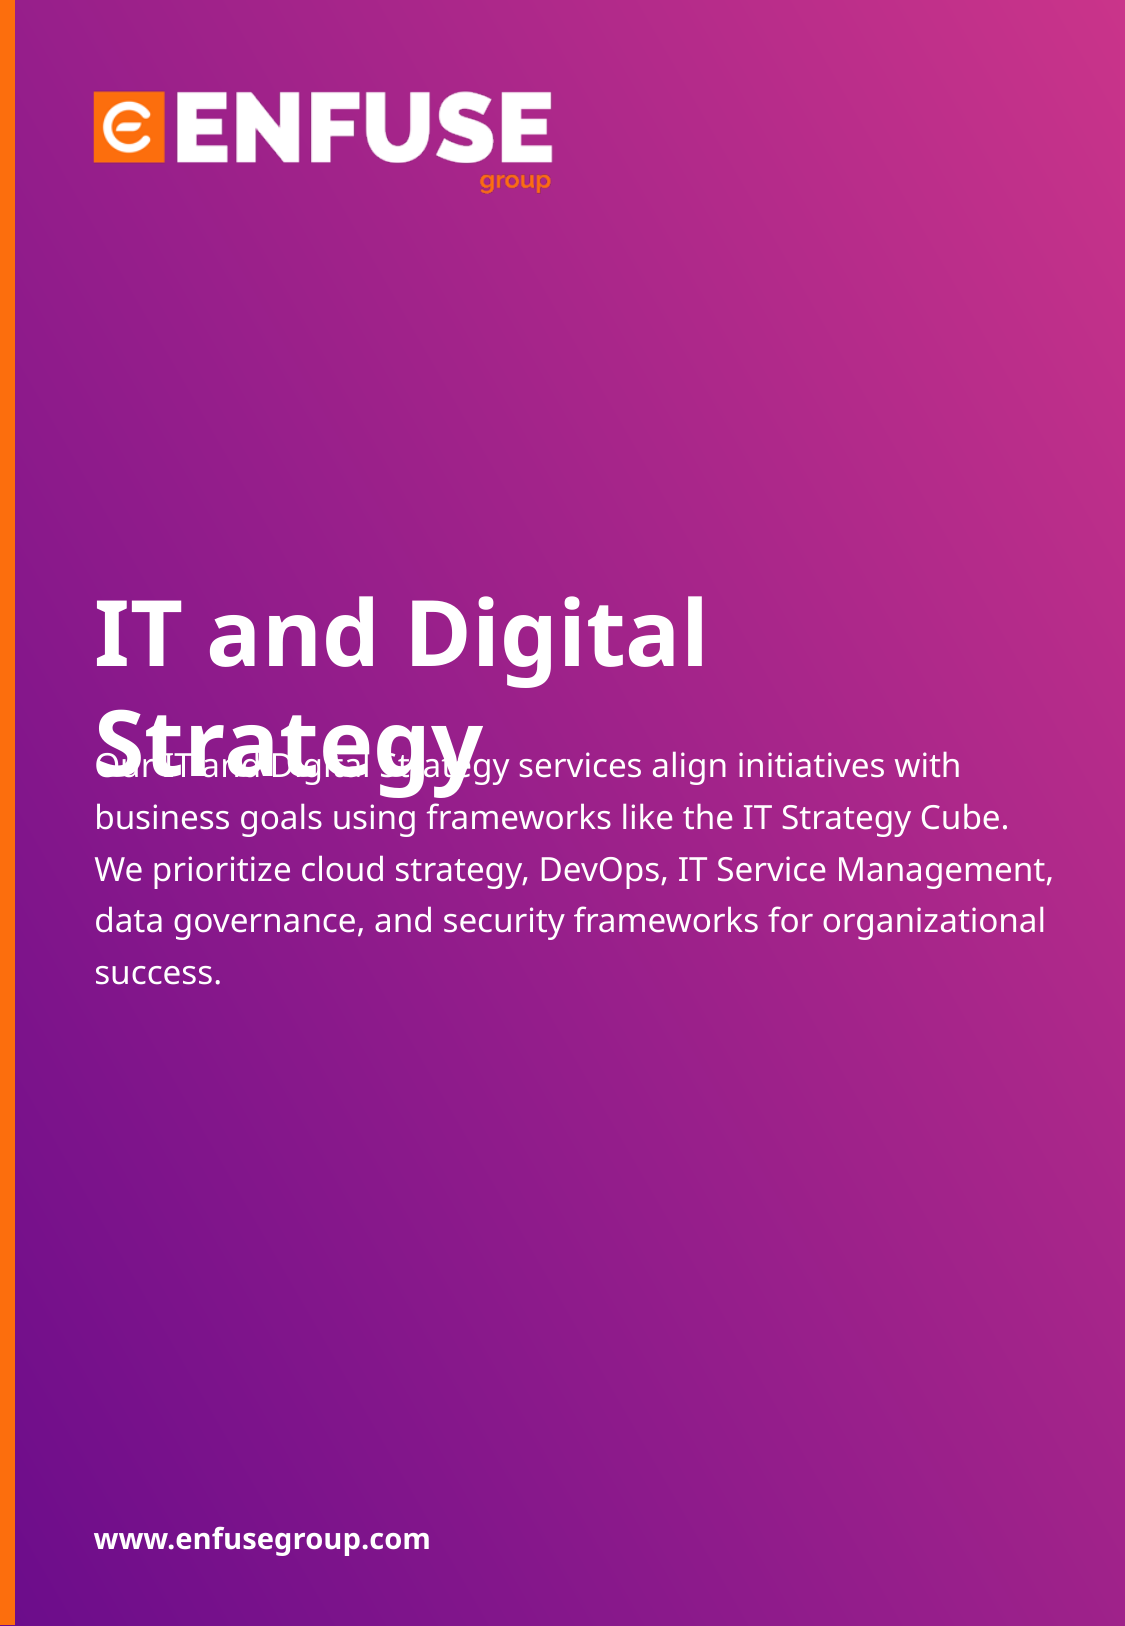

IT and Digital Strategy
Our IT and Digital Strategy services align initiatives with business goals using frameworks like the IT Strategy Cube. We prioritize cloud strategy, DevOps, IT Service Management, data governance, and security frameworks for organizational success.